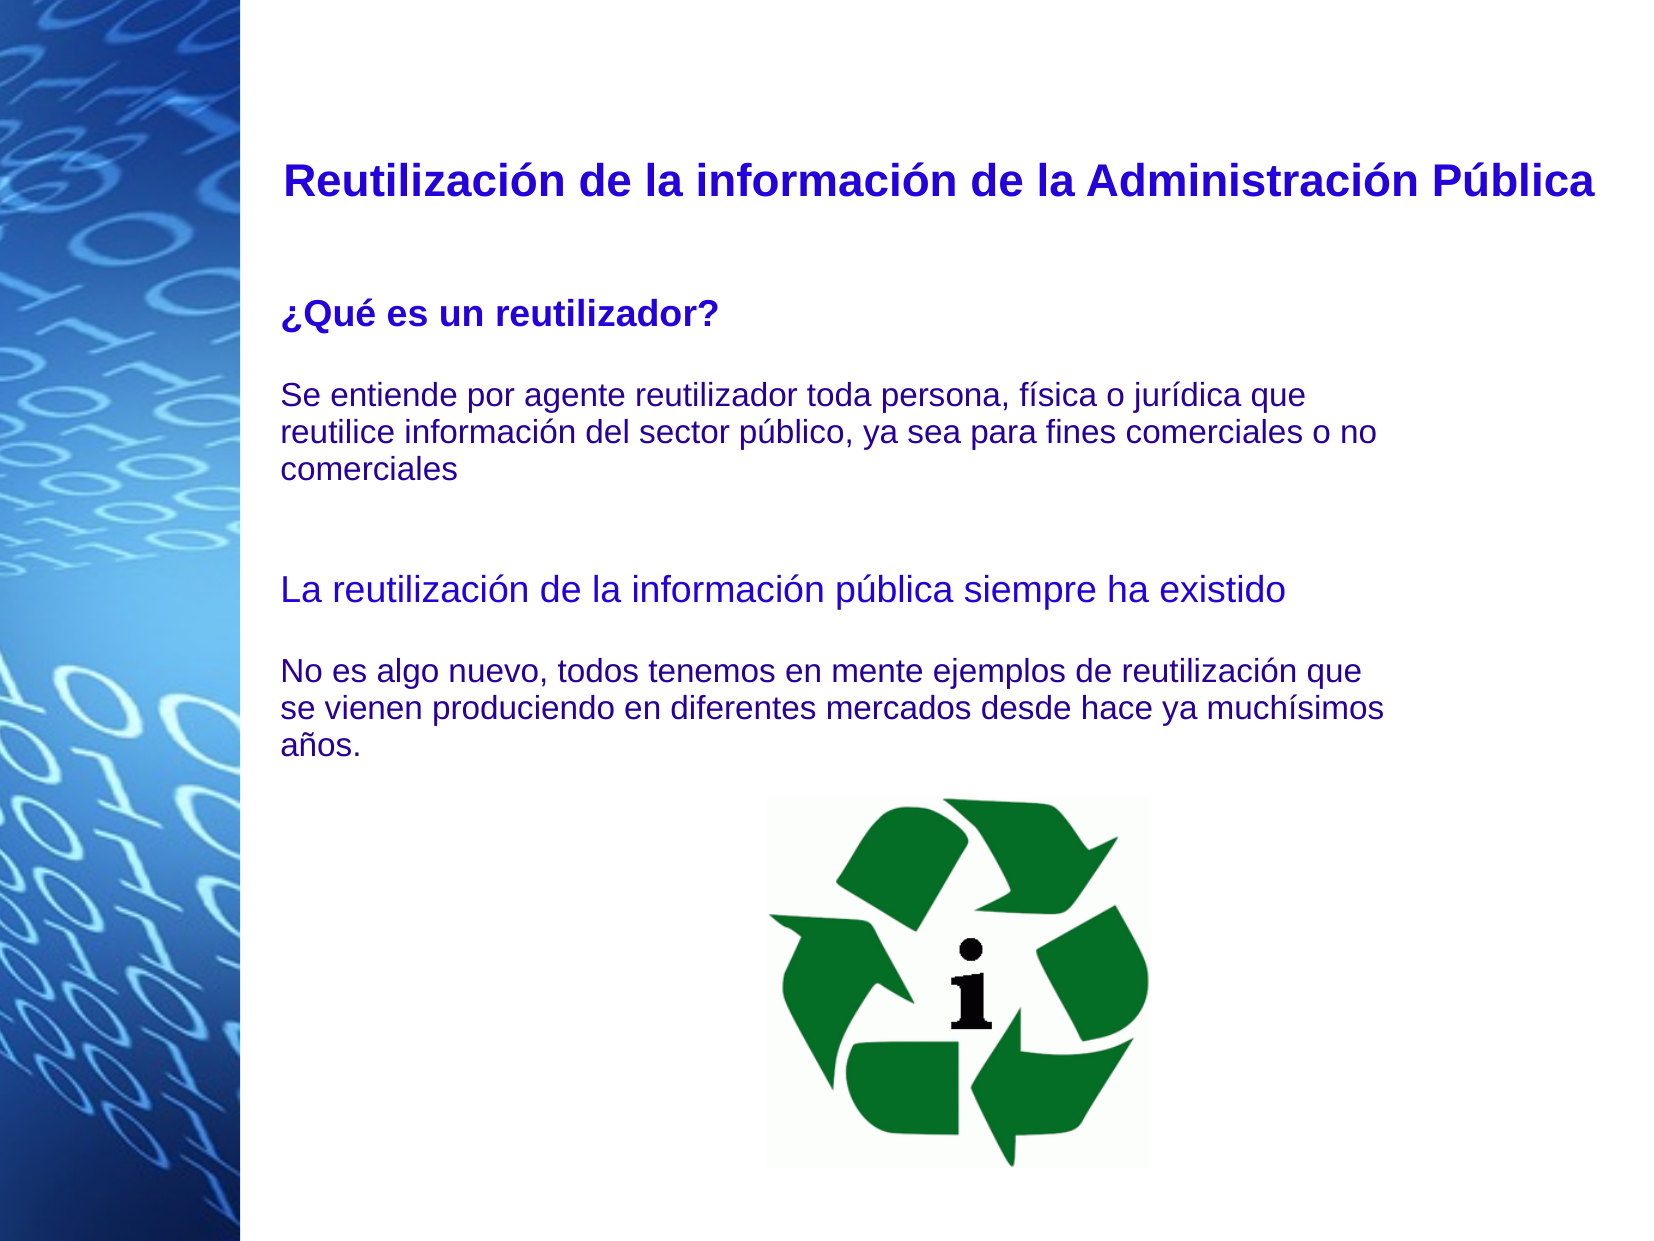

Reutilización de la información de la Administración Pública
¿Qué es un reutilizador?
Se entiende por agente reutilizador toda persona, física o jurídica que reutilice información del sector público, ya sea para fines comerciales o no comerciales
La reutilización de la información pública siempre ha existido
No es algo nuevo, todos tenemos en mente ejemplos de reutilización que se vienen produciendo en diferentes mercados desde hace ya muchísimos años.